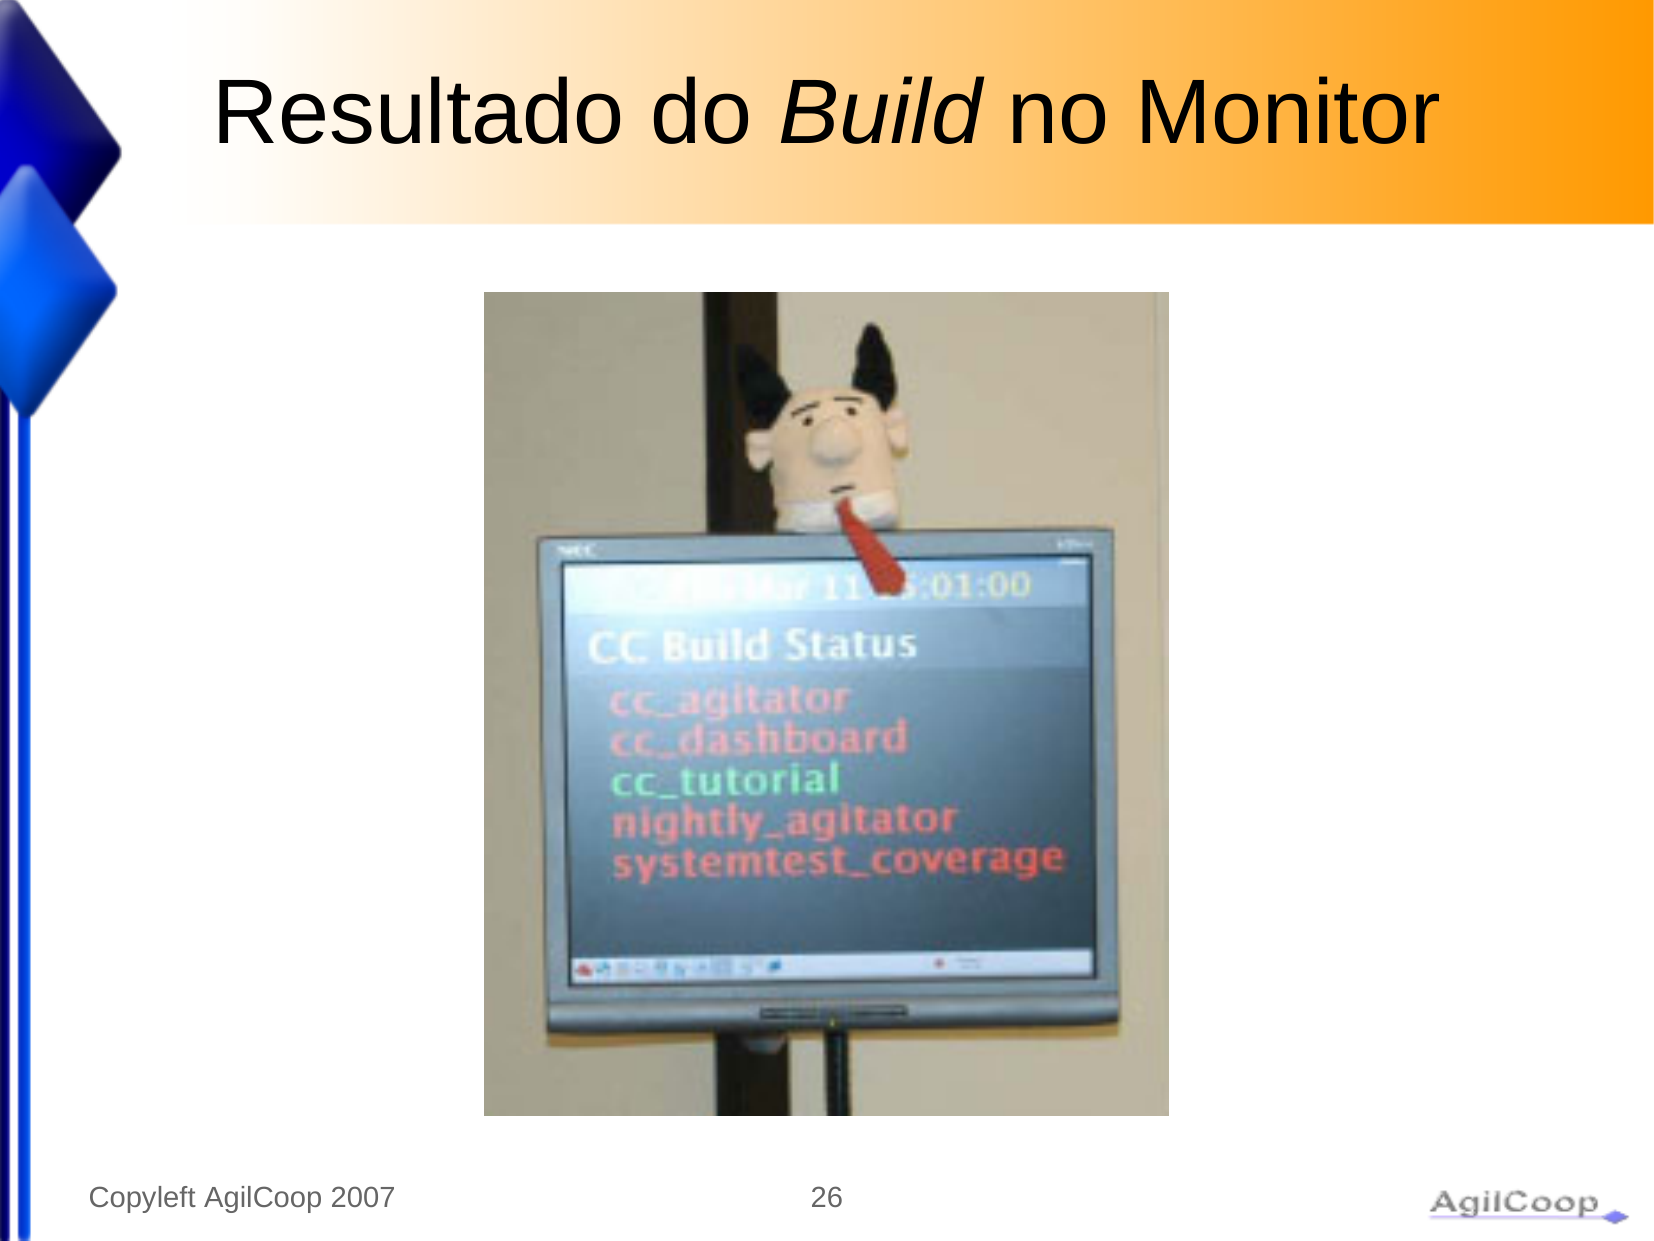

# Resultado do Build no Monitor
Copyleft AgilCoop 2007
26